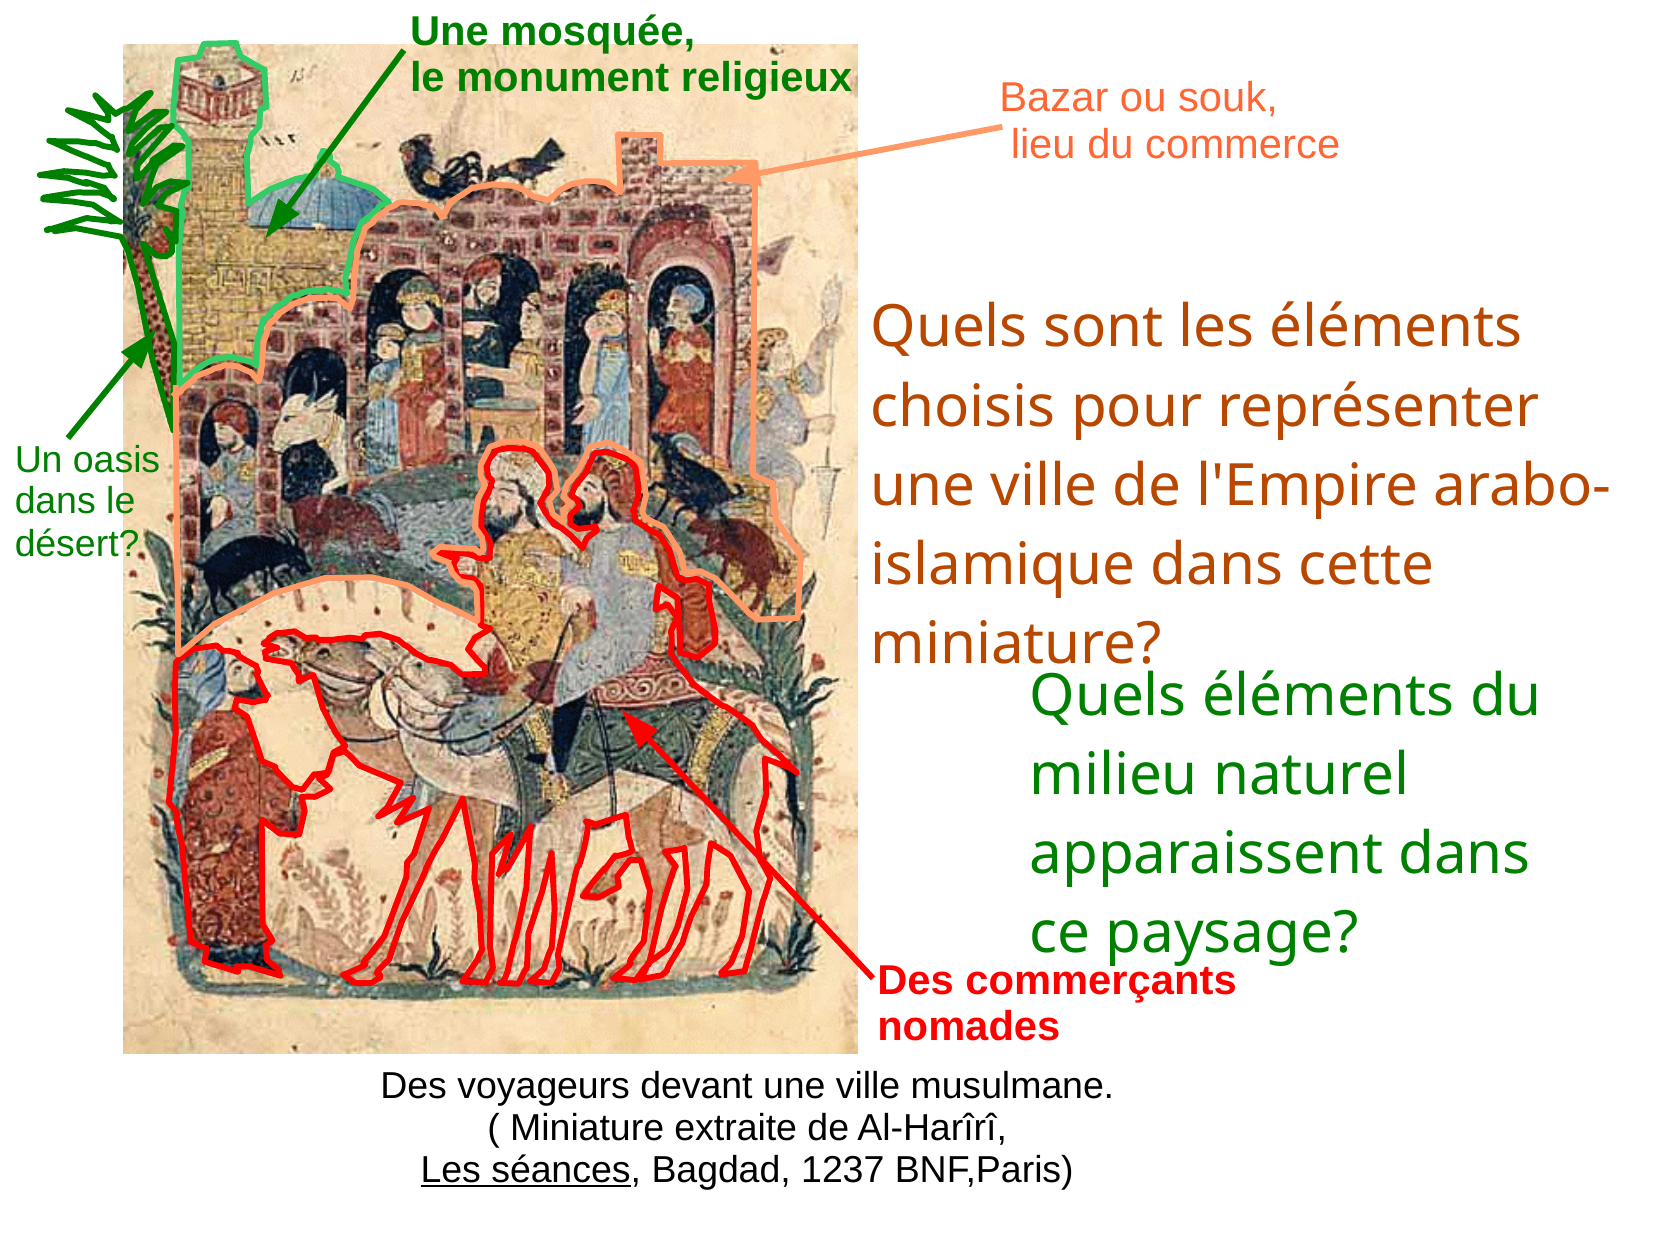

Une mosquée,
le monument religieux
Bazar ou souk,
 lieu du commerce
Quels sont les éléments choisis pour représenter
une ville de l'Empire arabo-islamique dans cette miniature?
Un oasis dans le désert?
Quels éléments du milieu naturel apparaissent dans ce paysage?
Des commerçants nomades
Des voyageurs devant une ville musulmane.
( Miniature extraite de Al-Harîrî,
Les séances, Bagdad, 1237 BNF,Paris)